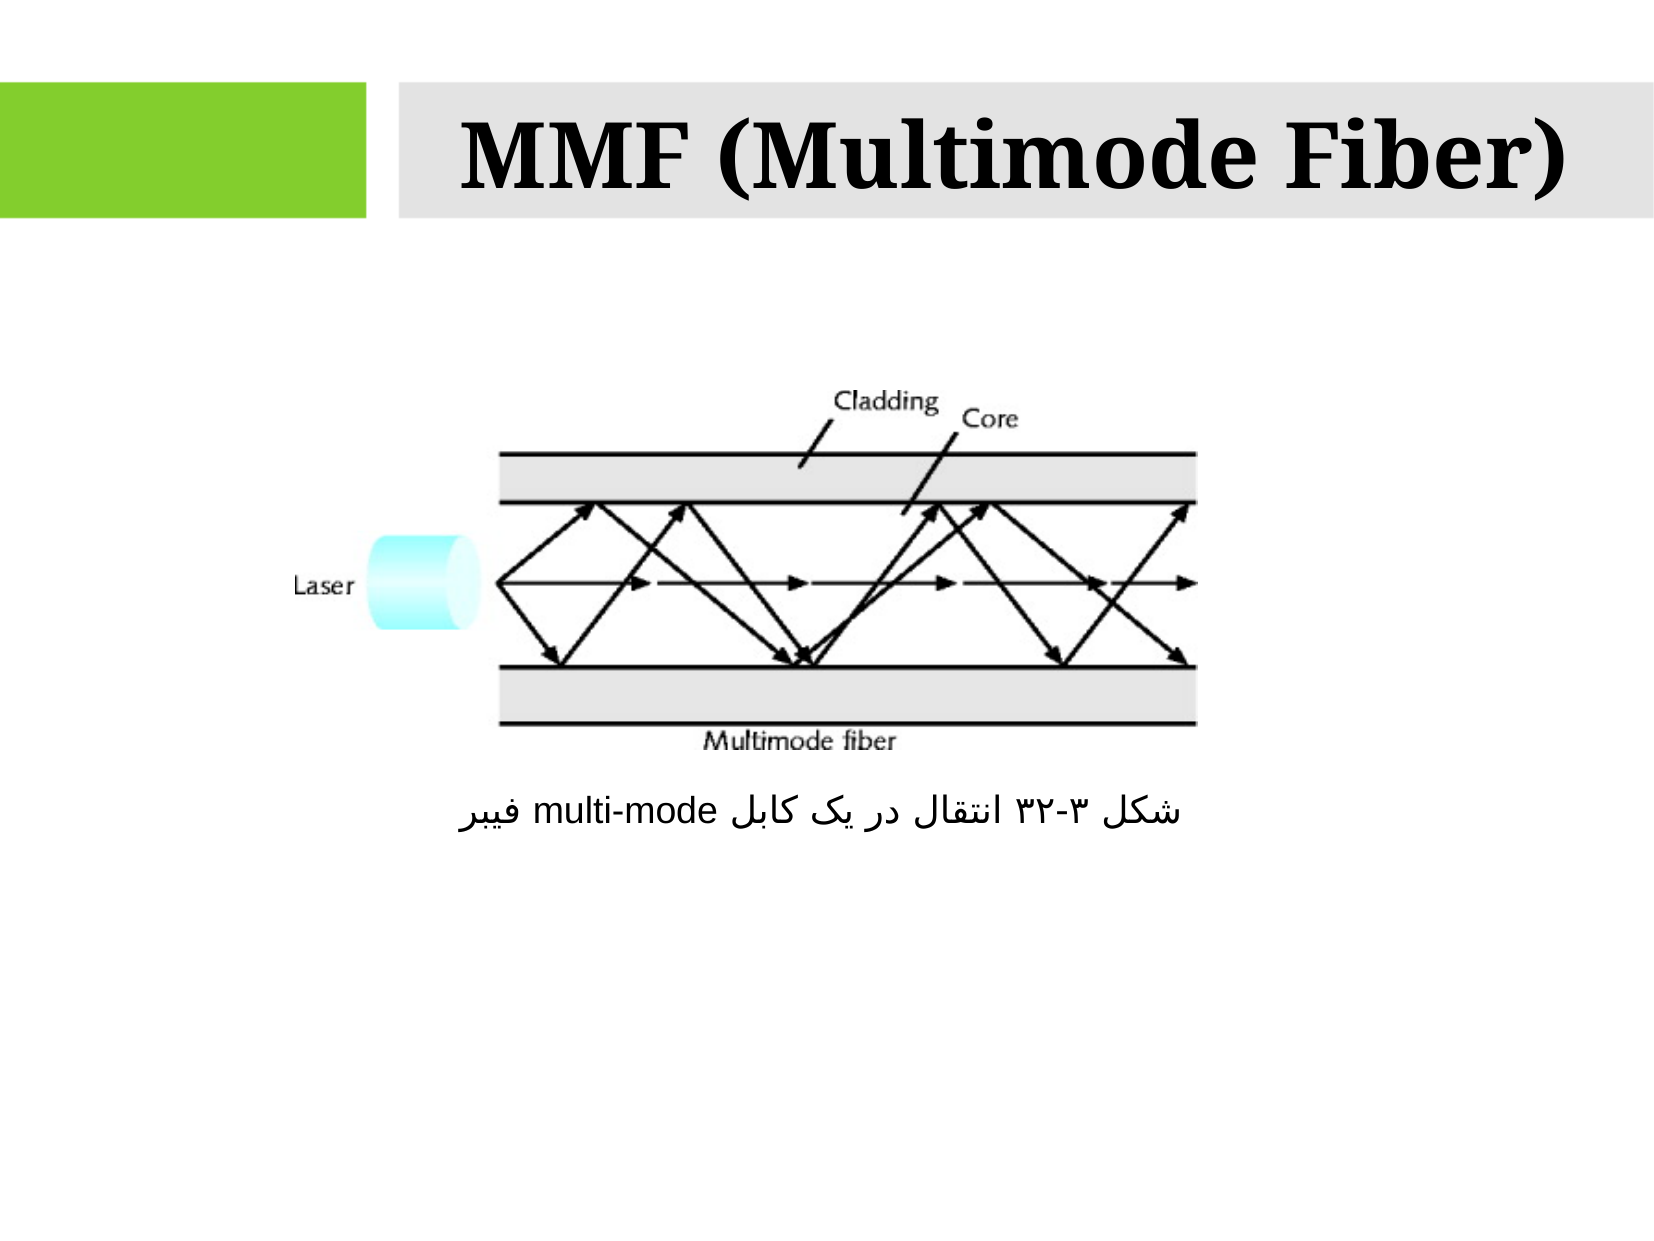

# MMF (Multimode Fiber)
شکل ۳-۳۲ انتقال در یک کابل multi-mode فیبر